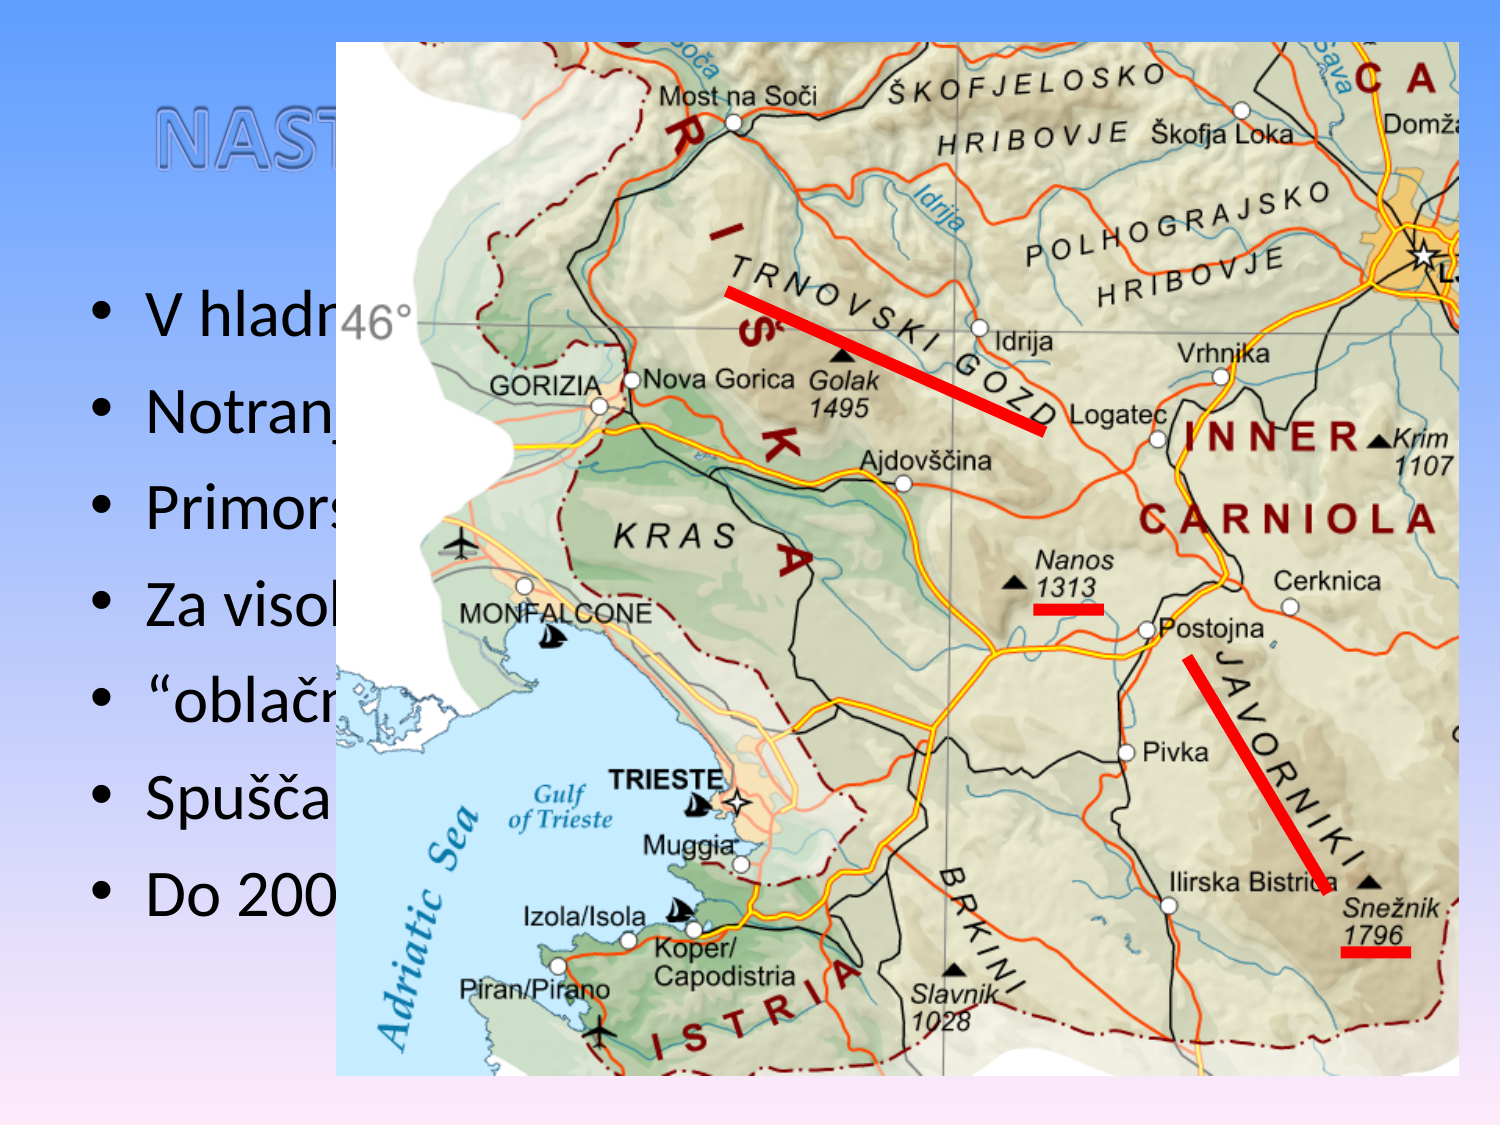

V hladnejših mesecih
Notranjska – anticiklon
Primorska – ciklon
Za visokimi vzpetinami se nabira mrzel zrak
“oblačna kapa”
Spuščanje burje
Do 200 km/h